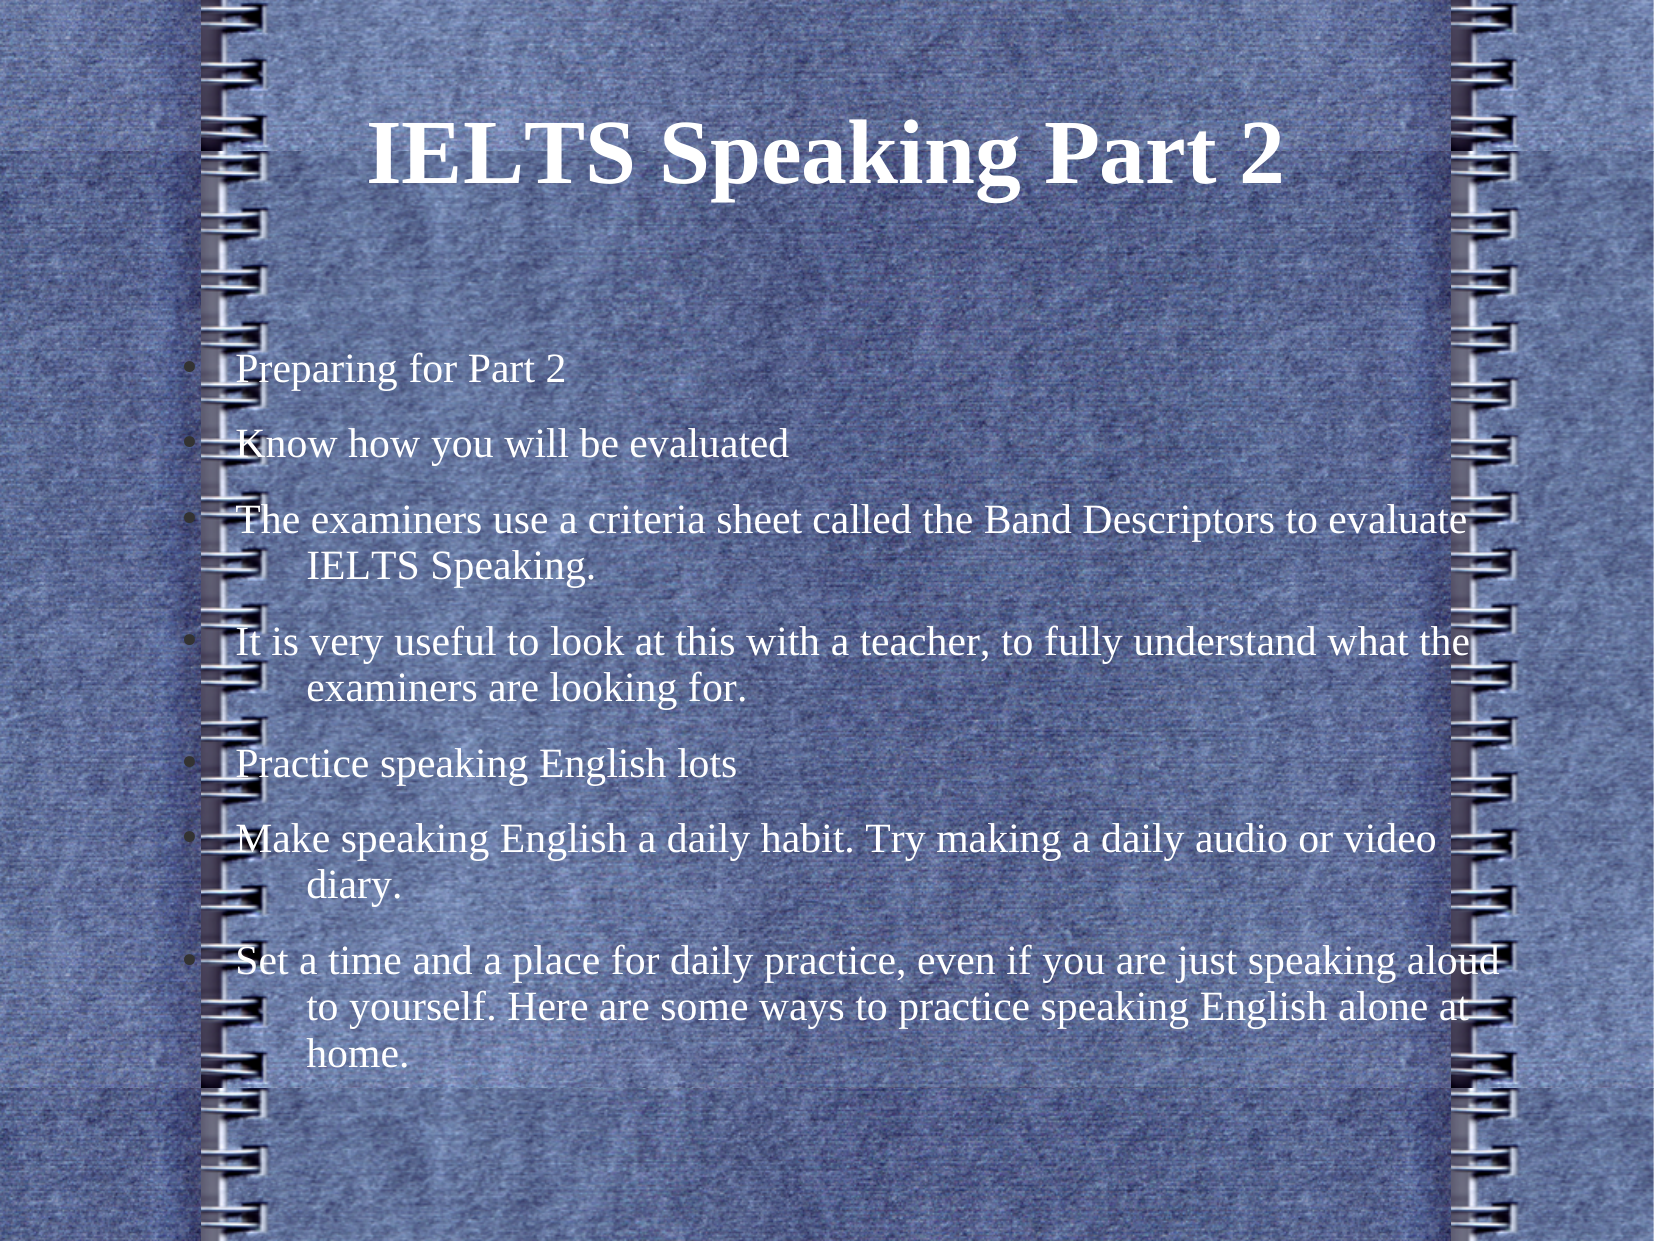

# IELTS Speaking Part 2
Preparing for Part 2
Know how you will be evaluated
The examiners use a criteria sheet called the Band Descriptors to evaluate IELTS Speaking.
It is very useful to look at this with a teacher, to fully understand what the examiners are looking for.
Practice speaking English lots
Make speaking English a daily habit. Try making a daily audio or video diary.
Set a time and a place for daily practice, even if you are just speaking aloud to yourself. Here are some ways to practice speaking English alone at home.